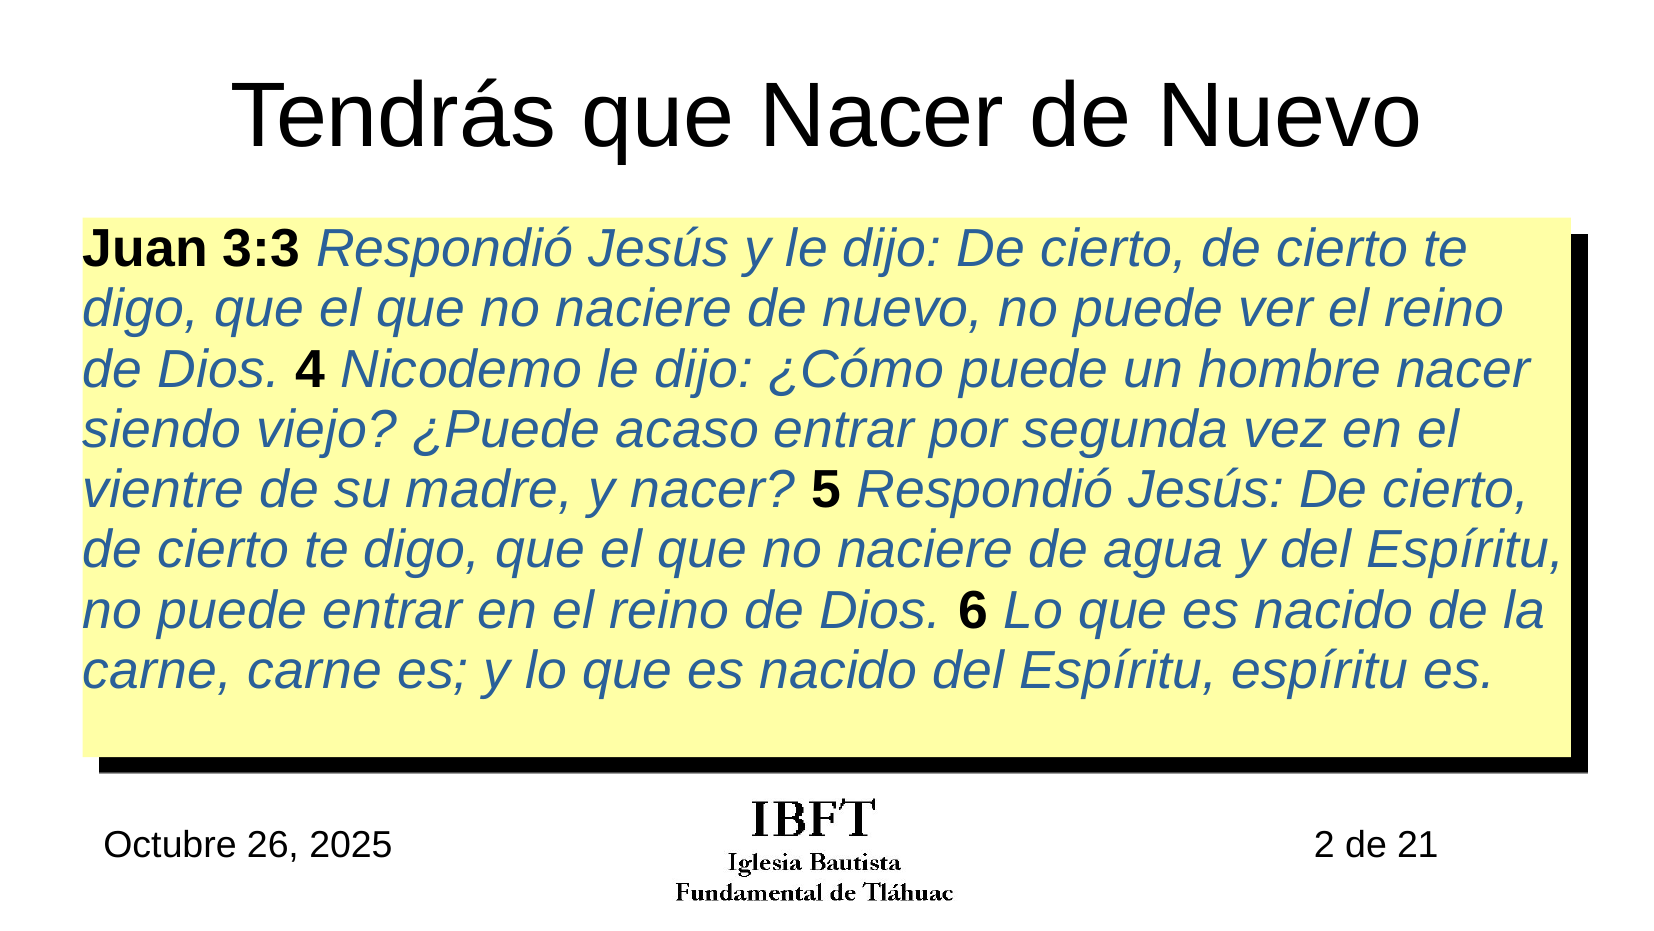

# Tendrás que Nacer de Nuevo
Juan 3:3 Respondió Jesús y le dijo: De cierto, de cierto te digo, que el que no naciere de nuevo, no puede ver el reino de Dios. 4 Nicodemo le dijo: ¿Cómo puede un hombre nacer siendo viejo? ¿Puede acaso entrar por segunda vez en el vientre de su madre, y nacer? 5 Respondió Jesús: De cierto, de cierto te digo, que el que no naciere de agua y del Espíritu, no puede entrar en el reino de Dios. 6 Lo que es nacido de la carne, carne es; y lo que es nacido del Espíritu, espíritu es.
Octubre 26, 2025
 de 21